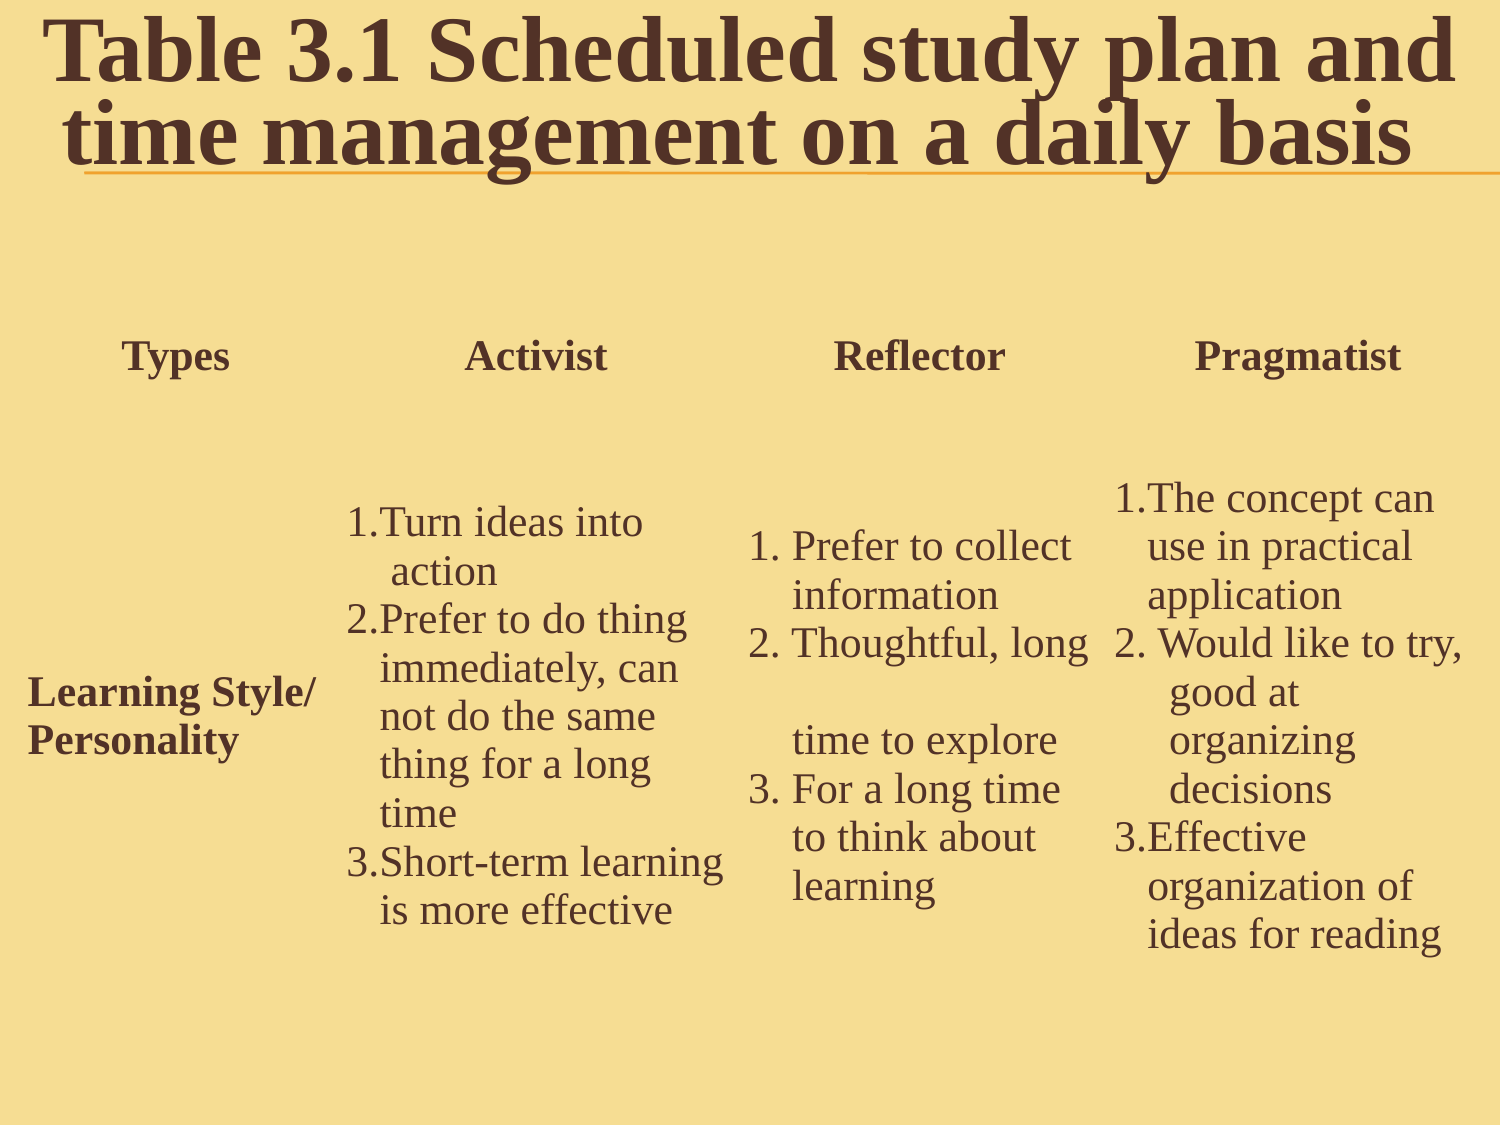

# Table 3.1 Scheduled study plan and time management on a daily basis
| Types | Activist | Reflector | Pragmatist |
| --- | --- | --- | --- |
| Learning Style/ Personality | 1.Turn ideas into action 2.Prefer to do thing immediately, can not do the same thing for a long time 3.Short-term learning is more effective | 1. Prefer to collect information 2. Thoughtful, long time to explore 3. For a long time to think about learning | 1.The concept can use in practical application 2. Would like to try, good at organizing decisions 3.Effective organization of ideas for reading |